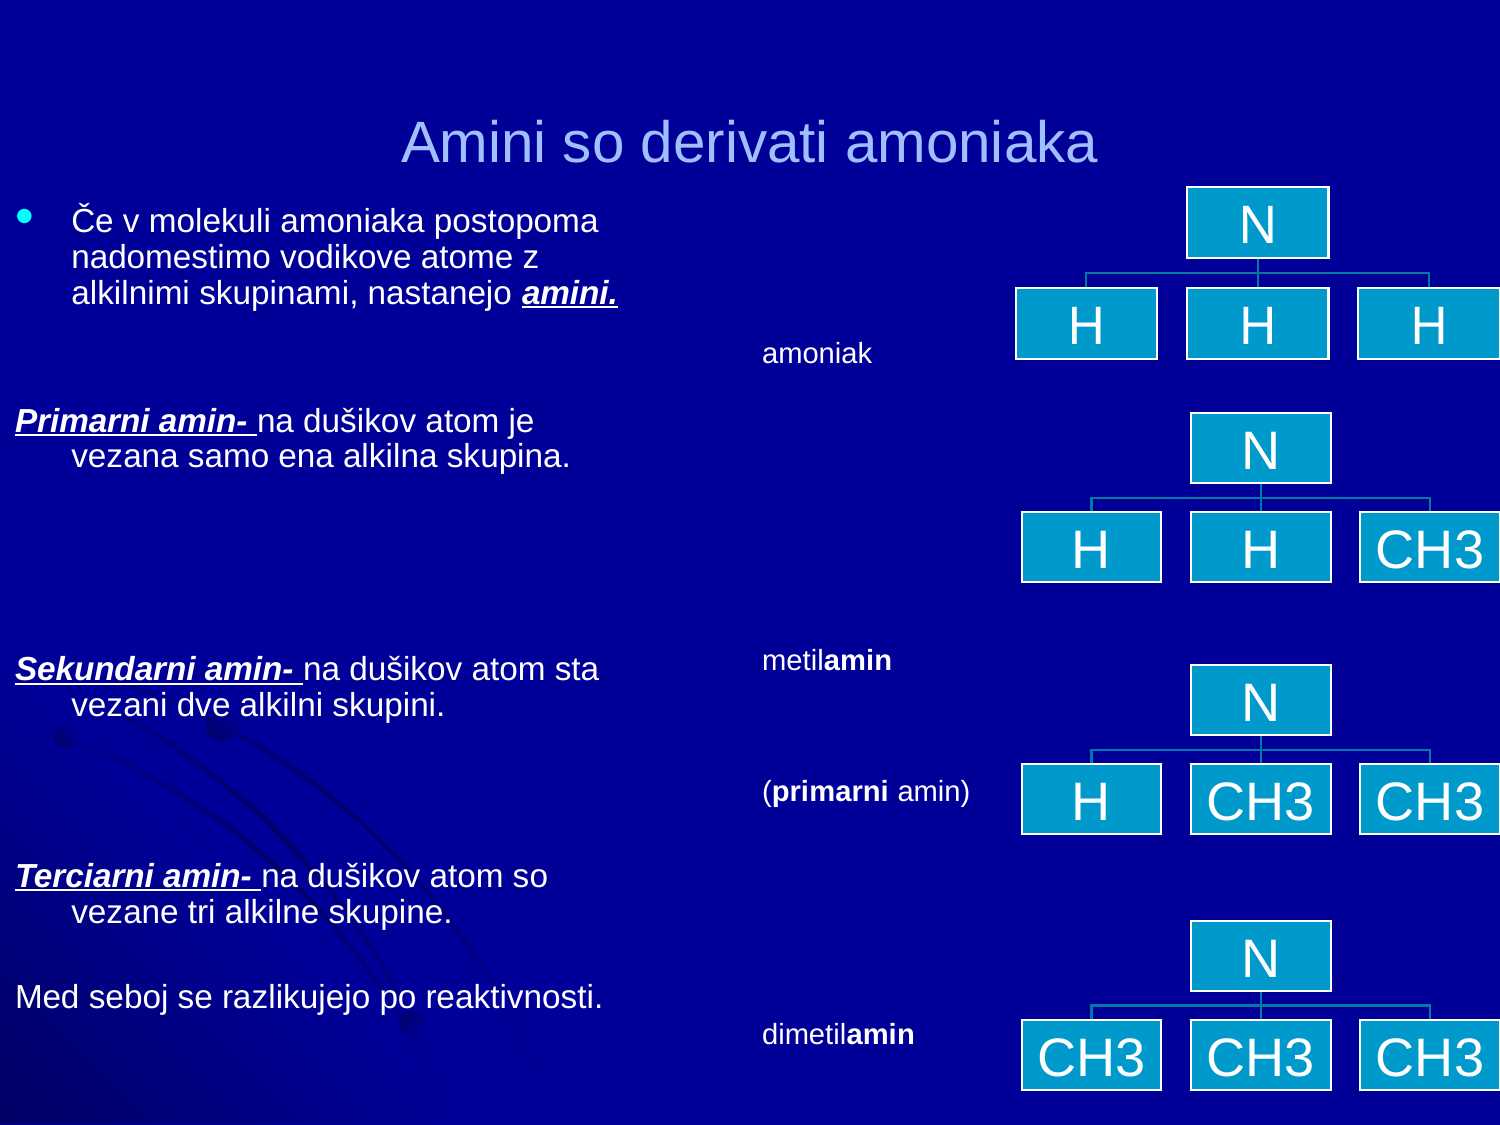

# Amini so derivati amoniaka
N
H
H
H
Če v molekuli amoniaka postopoma nadomestimo vodikove atome z alkilnimi skupinami, nastanejo amini.
Primarni amin- na dušikov atom je vezana samo ena alkilna skupina.
Sekundarni amin- na dušikov atom sta vezani dve alkilni skupini.
Terciarni amin- na dušikov atom so vezane tri alkilne skupine.
Med seboj se razlikujejo po reaktivnosti.
 amoniak
 metilamin
 (primarni amin)
 dimetilamin
(sekundarni amin)
 trimetilamin
 (terciarni amin)
N
H
H
CH3
N
H
CH3
CH3
N
CH3
CH3
CH3